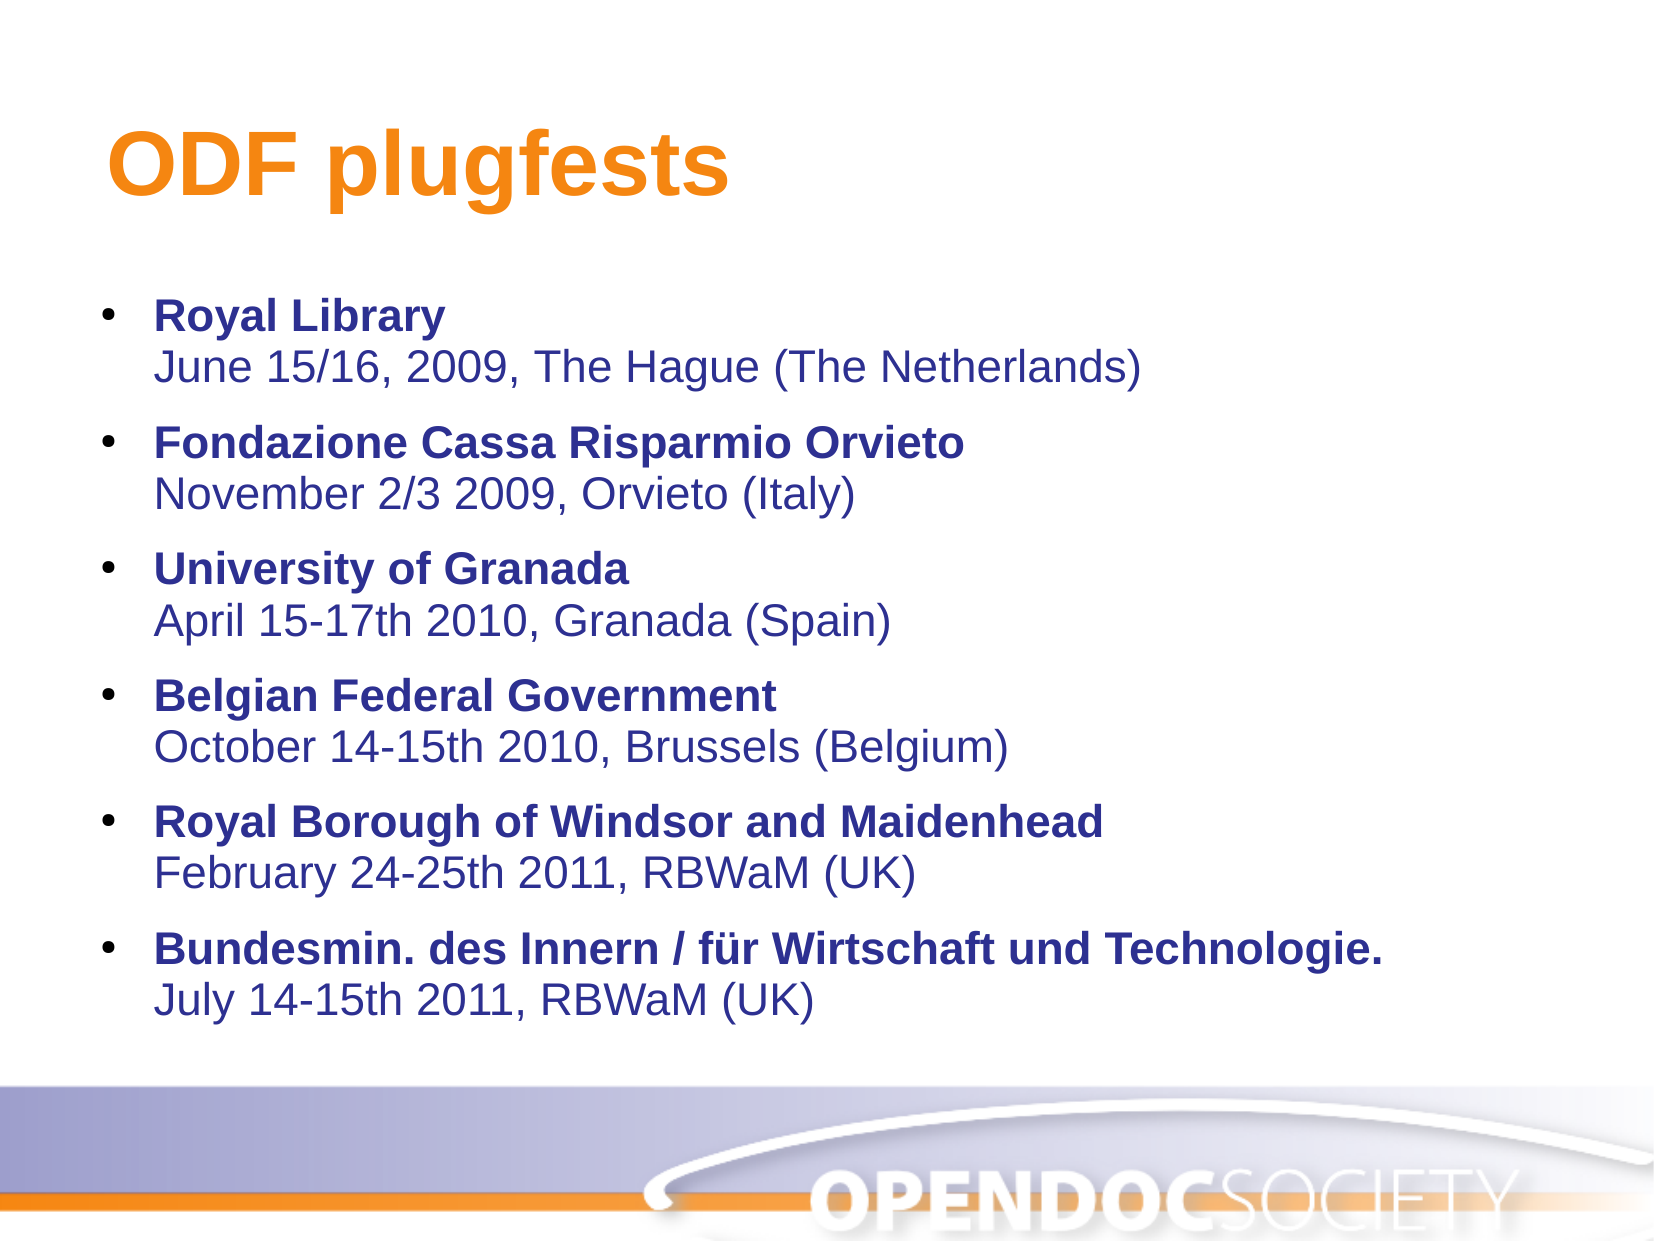

# ODF plugfests
Royal Library
June 15/16, 2009, The Hague (The Netherlands)
Fondazione Cassa Risparmio Orvieto
November 2/3 2009, Orvieto (Italy)
University of Granada
April 15-17th 2010, Granada (Spain)
Belgian Federal Government
October 14-15th 2010, Brussels (Belgium)
Royal Borough of Windsor and Maidenhead
February 24-25th 2011, RBWaM (UK)
Bundesmin. des Innern / für Wirtschaft und Technologie.
July 14-15th 2011, RBWaM (UK)